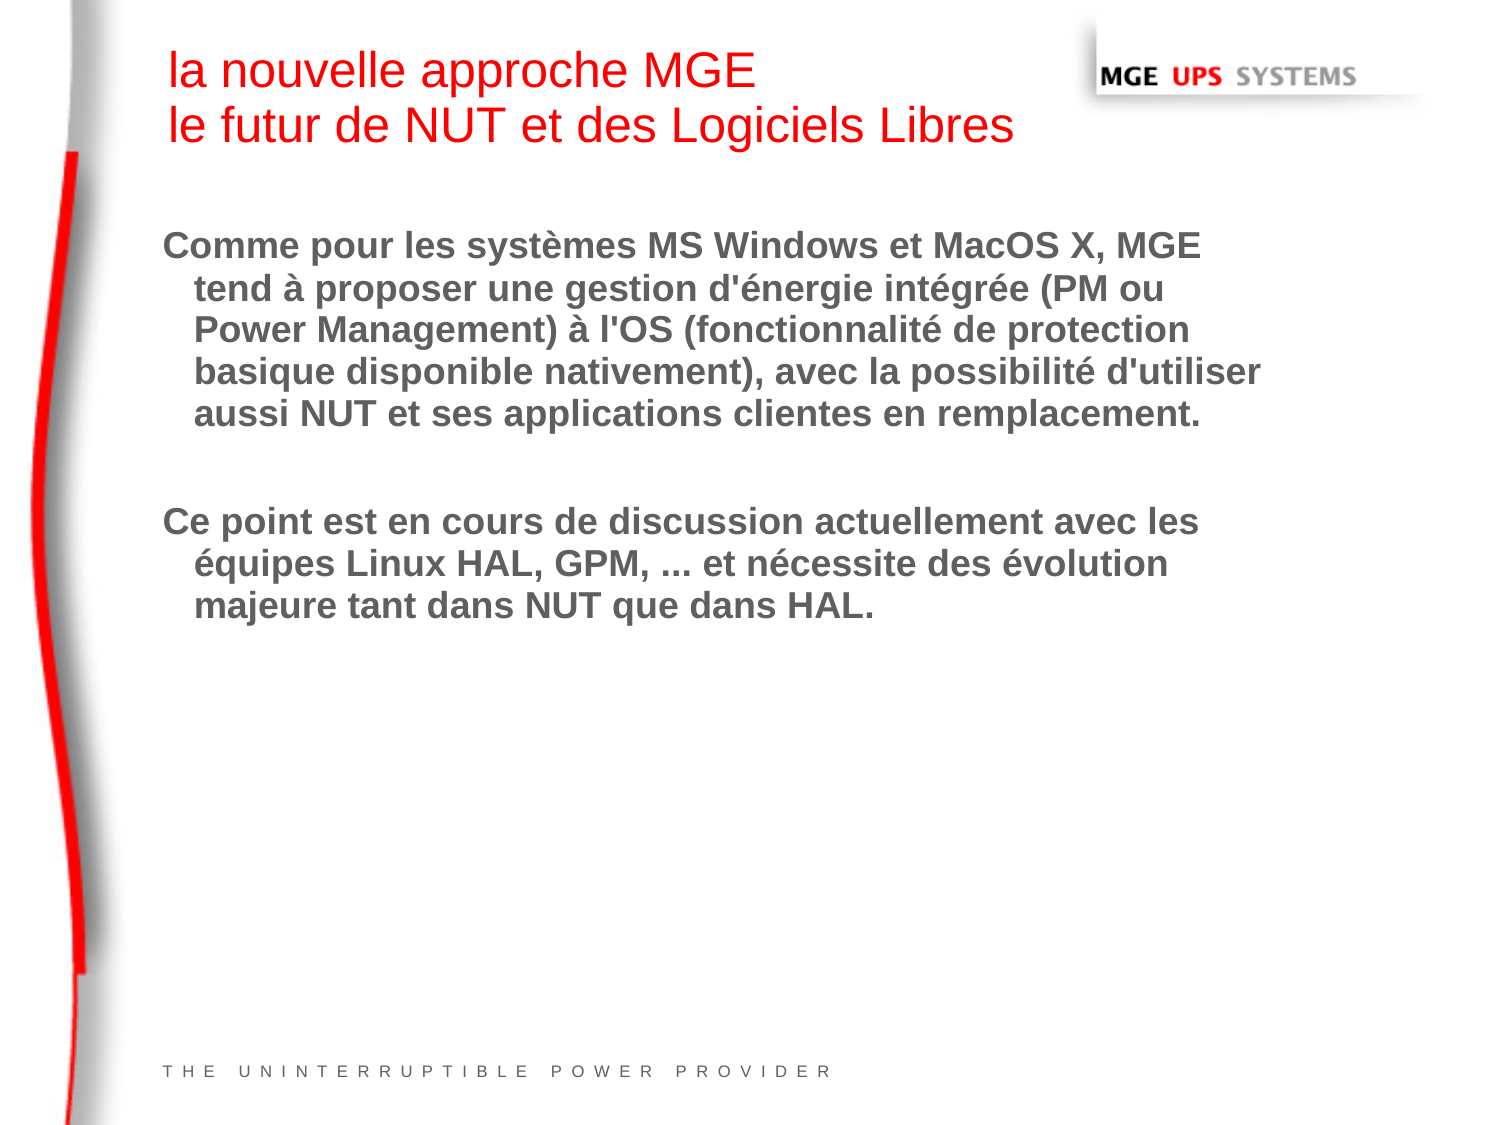

# la nouvelle approche MGE le futur de NUT et des Logiciels Libres
Comme pour les systèmes MS Windows et MacOS X, MGE tend à proposer une gestion d'énergie intégrée (PM ou Power Management) à l'OS (fonctionnalité de protection basique disponible nativement), avec la possibilité d'utiliser aussi NUT et ses applications clientes en remplacement.
Ce point est en cours de discussion actuellement avec les équipes Linux HAL, GPM, ... et nécessite des évolution majeure tant dans NUT que dans HAL.